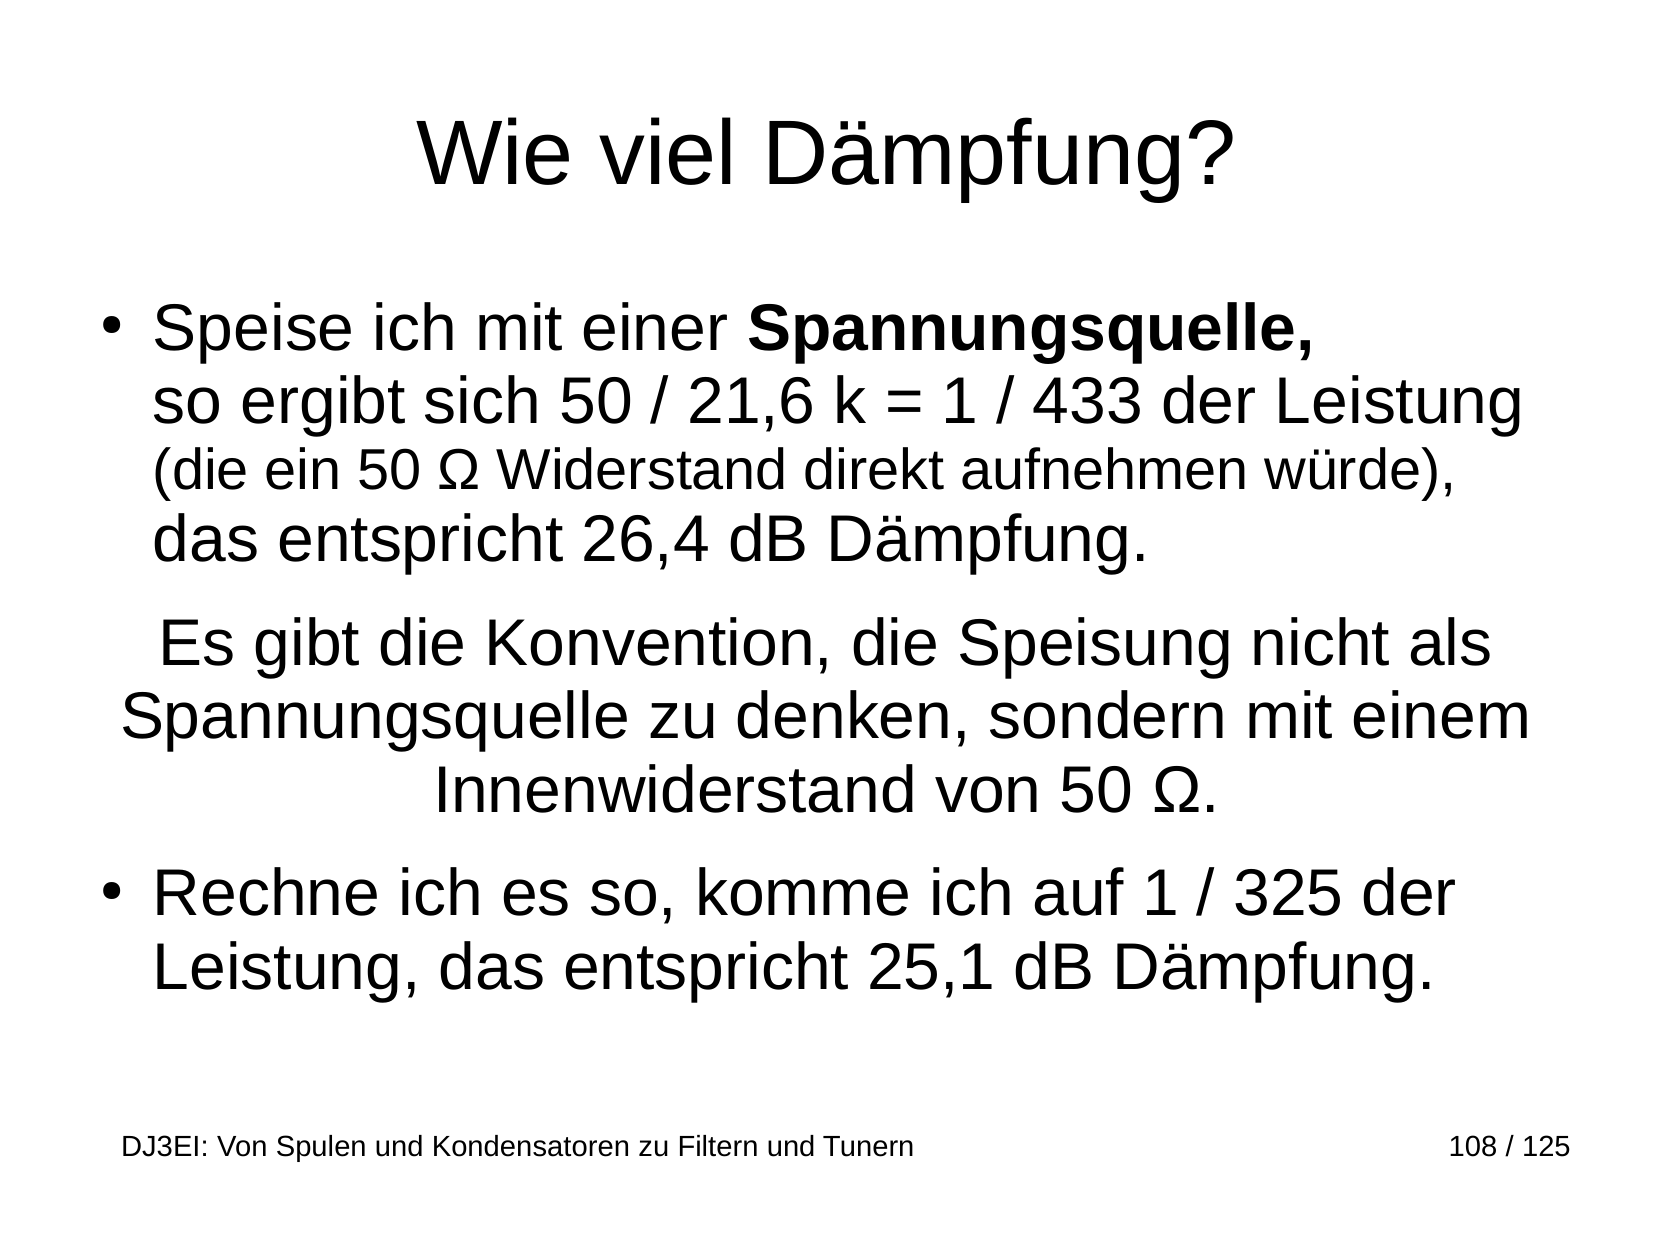

# Wie viel Dämpfung?
Speise ich mit einer Spannungsquelle,
so ergibt sich 50 / 21,6 k = 1 / 433 der Leistung (die ein 50 Ω Widerstand direkt aufnehmen würde),
das entspricht 26,4 dB Dämpfung.
Es gibt die Konvention, die Speisung nicht als Spannungsquelle zu denken, sondern mit einem Innenwiderstand von 50 Ω.
Rechne ich es so, komme ich auf 1 / 325 der Leistung, das entspricht 25,1 dB Dämpfung.